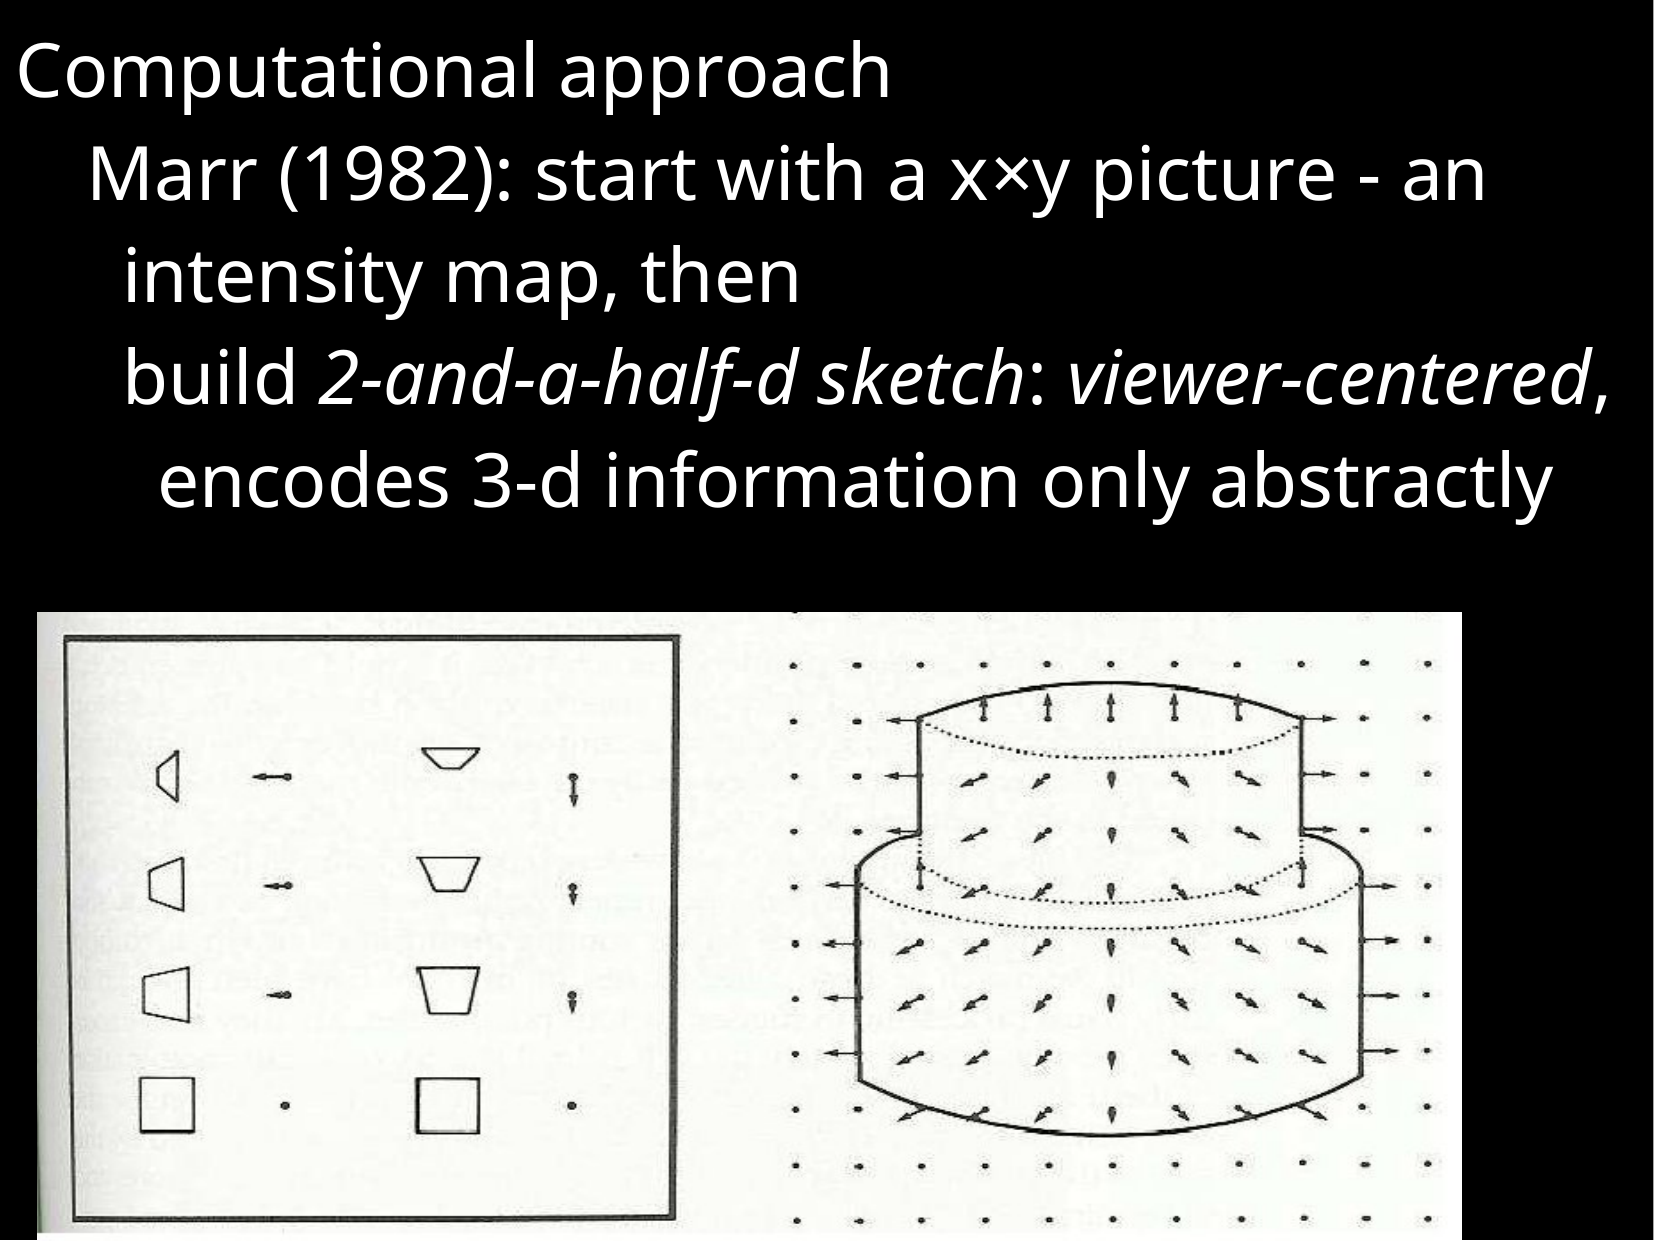

Computational approach
Marr (1982): start with a x×y picture - an intensity map, then
build 2-and-a-half-d sketch: viewer-centered, encodes 3-d information only abstractly